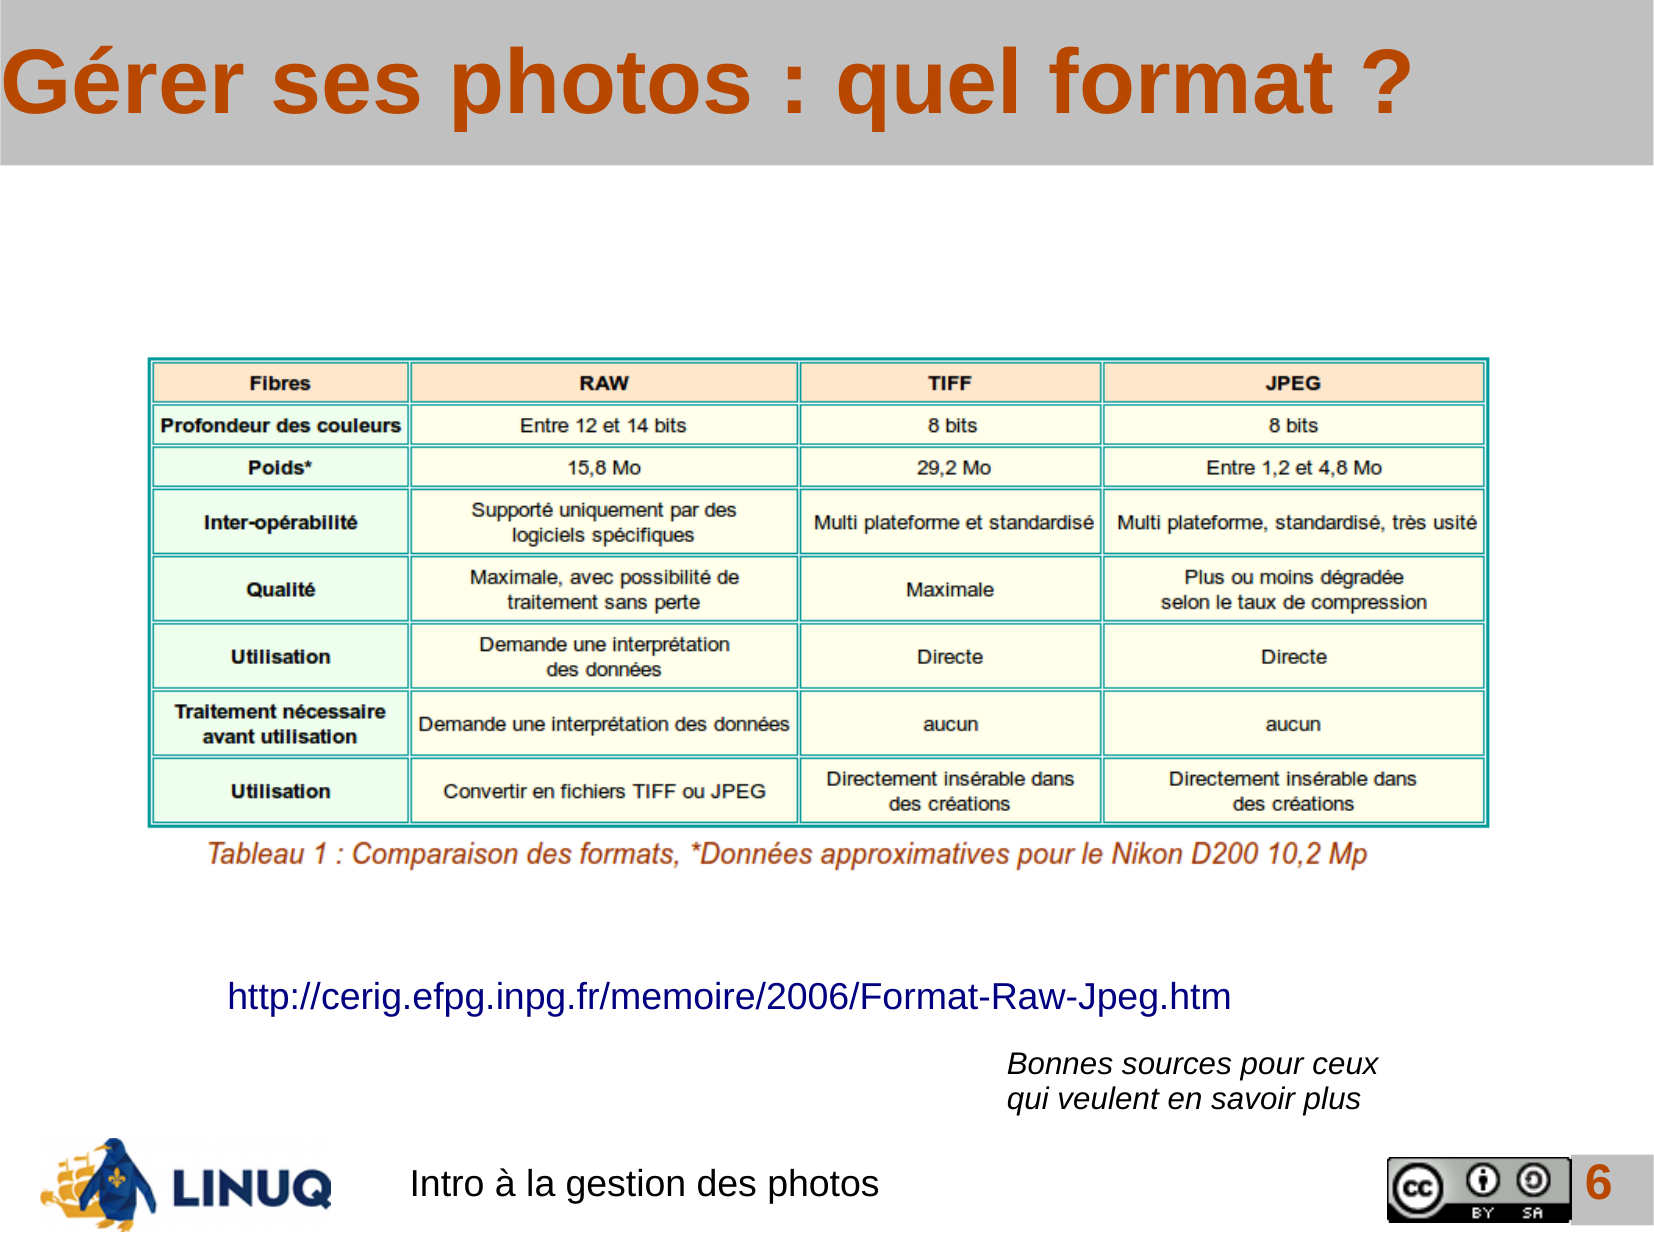

# Gérer ses photos : quel format ?
http://cerig.efpg.inpg.fr/memoire/2006/Format-Raw-Jpeg.htm
Bonnes sources pour ceux qui veulent en savoir plus
6